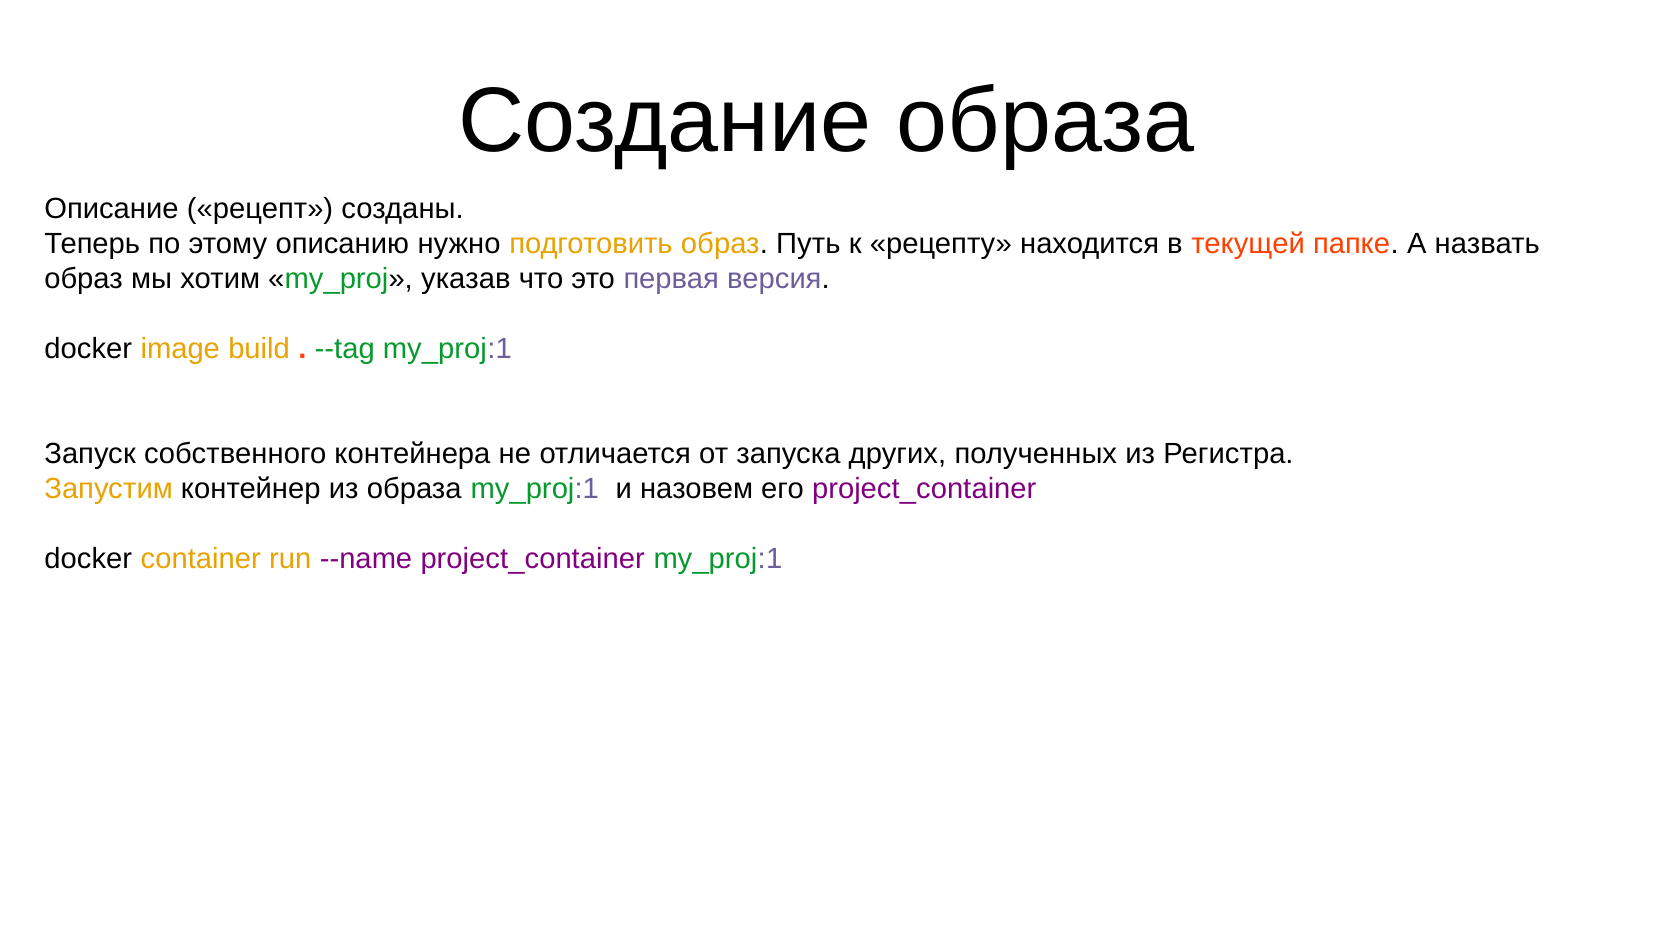

# Создание образа
Описание («рецепт») созданы.
Теперь по этому описанию нужно подготовить образ. Путь к «рецепту» находится в текущей папке. А назвать образ мы хотим «my_proj», указав что это первая версия.
docker image build . --tag my_proj:1
Запуск собственного контейнера не отличается от запуска других, полученных из Регистра.
Запустим контейнер из образа my_proj:1 и назовем его project_container
docker container run --name project_container my_proj:1